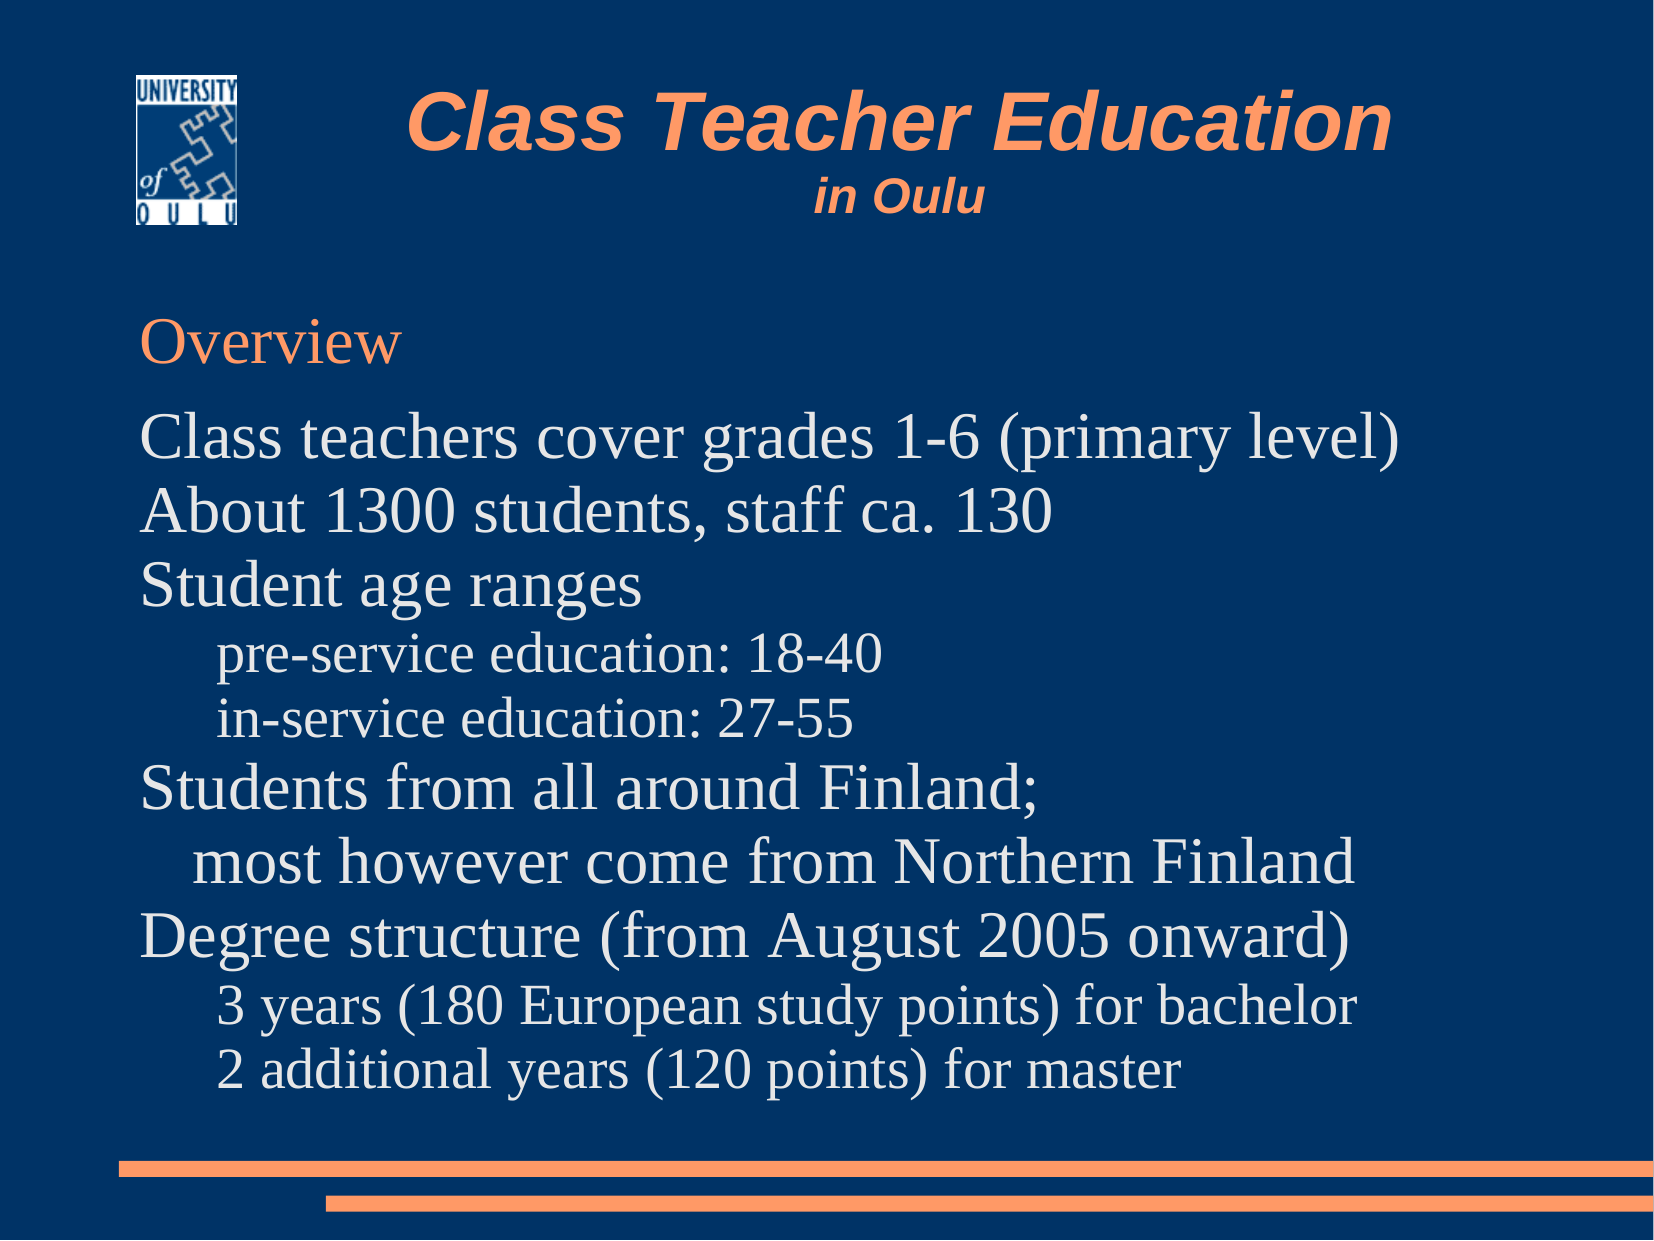

# Class Teacher Education in Oulu
Overview
Class teachers cover grades 1-6 (primary level)
About 1300 students, staff ca. 130
Student age ranges
pre-service education: 18-40
in-service education: 27-55
Students from all around Finland;
most however come from Northern Finland
Degree structure (from August 2005 onward)
3 years (180 European study points) for bachelor
2 additional years (120 points) for master